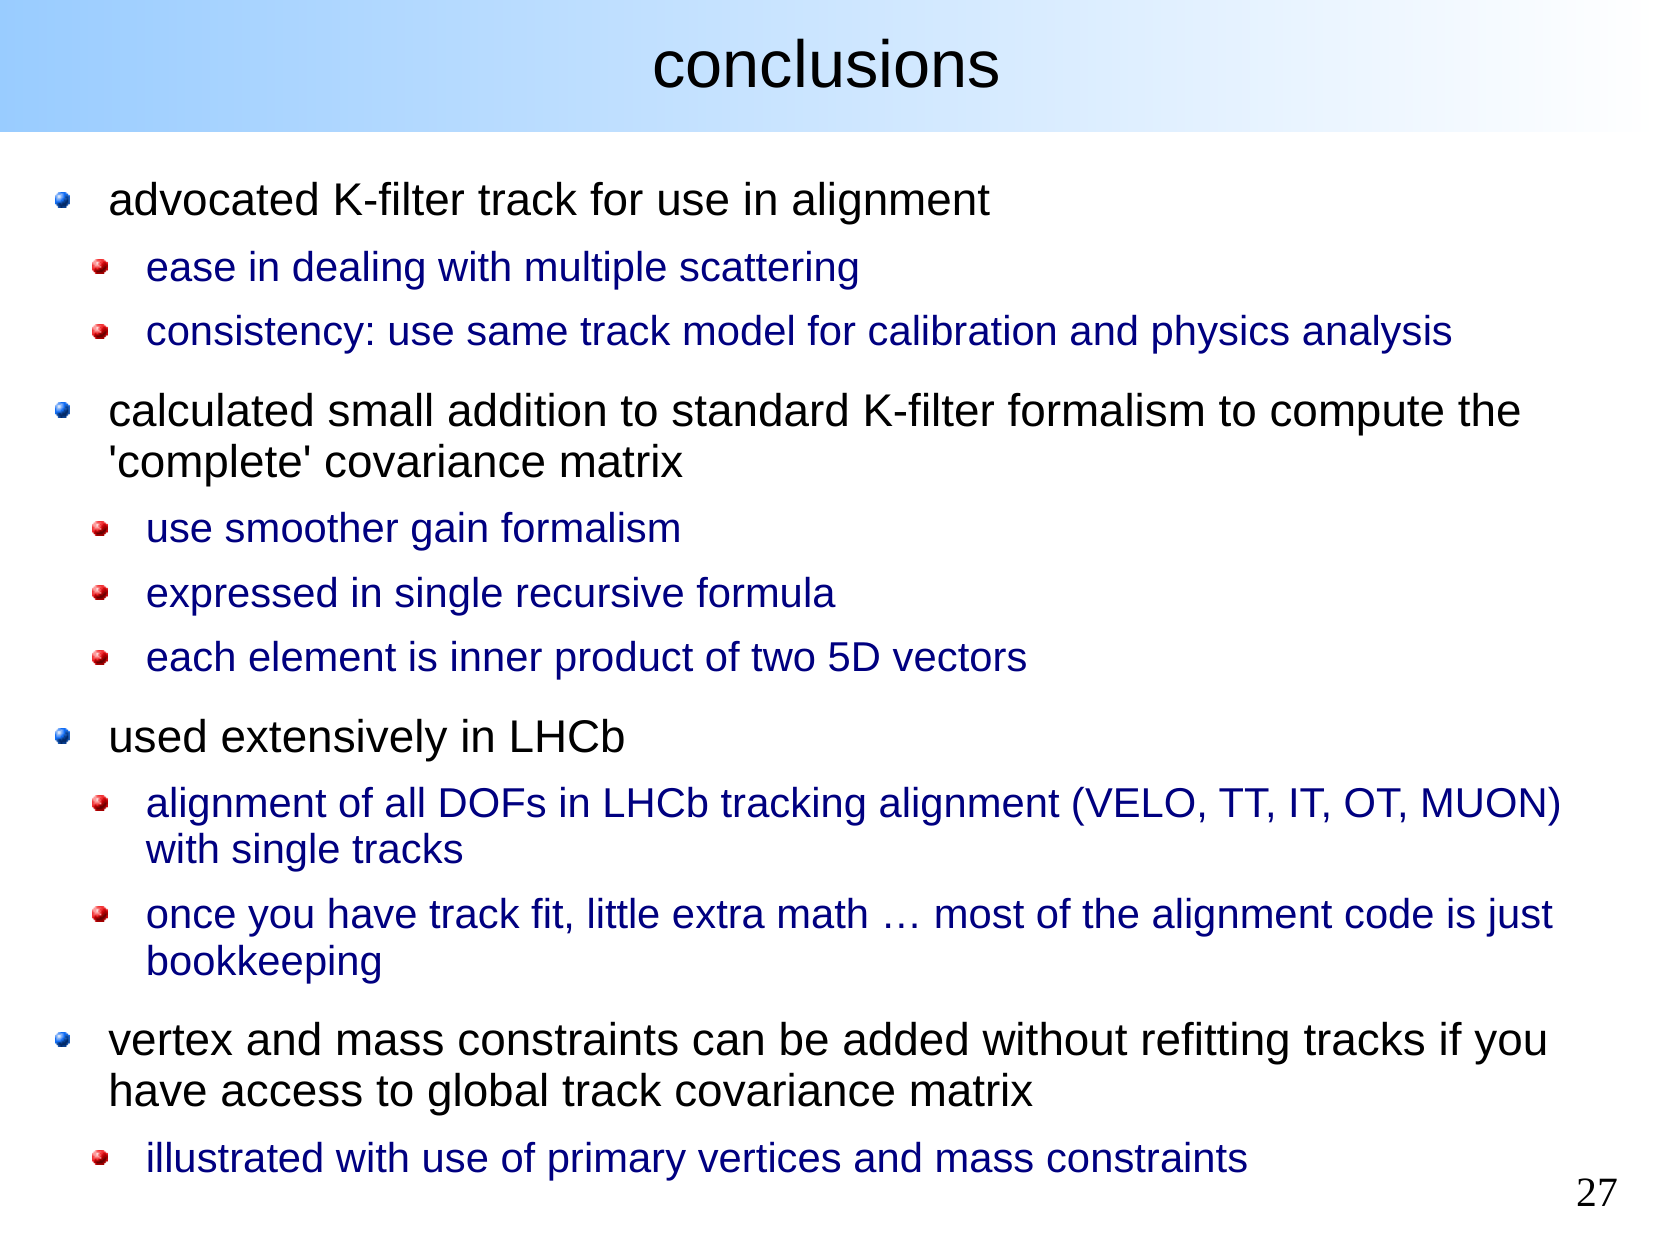

# conclusions
advocated K-filter track for use in alignment
ease in dealing with multiple scattering
consistency: use same track model for calibration and physics analysis
calculated small addition to standard K-filter formalism to compute the 'complete' covariance matrix
use smoother gain formalism
expressed in single recursive formula
each element is inner product of two 5D vectors
used extensively in LHCb
alignment of all DOFs in LHCb tracking alignment (VELO, TT, IT, OT, MUON) with single tracks
once you have track fit, little extra math … most of the alignment code is just bookkeeping
vertex and mass constraints can be added without refitting tracks if you have access to global track covariance matrix
illustrated with use of primary vertices and mass constraints
27
calculated complete covariance matrix for K-filter tracks
assuming that
we would like to use the standard K-filter track fit for alignment
we care about multiple scattering
we care about correlations between residuals (closed-form, a la MILLIPEDE)
 then it is good to know that this is possible, at least on paper
even if you do not care about these things, the result is still useful because it can also be used to add vertex constraints to the problem
interesting both for 'closed-form' and 'iterative' alignment procedure
interesting both with and without multiple scattering on the track